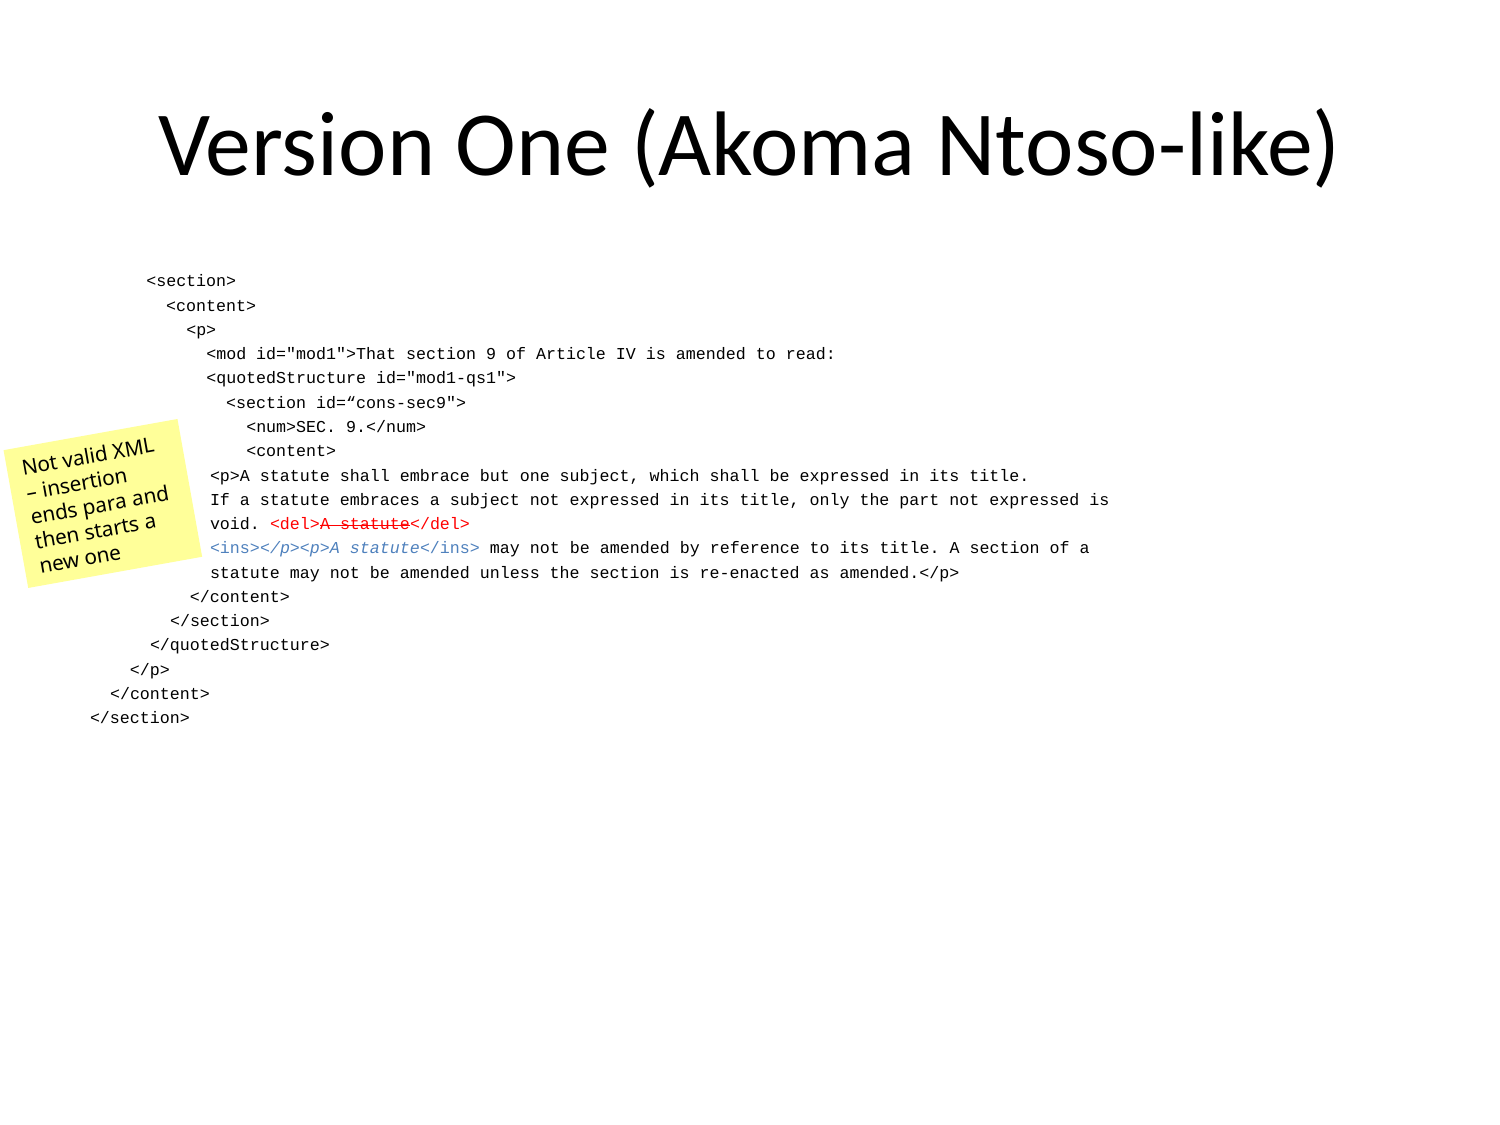

# Version One (Akoma Ntoso-like)
<section>
 <content>
 <p>
 <mod id="mod1">That section 9 of Article IV is amended to read:
 <quotedStructure id="mod1-qs1">
 <section id=“cons-sec9">
 <num>SEC. 9.</num>
 <content>
 <p>A statute shall embrace but one subject, which shall be expressed in its title.
 If a statute embraces a subject not expressed in its title, only the part not expressed is
 void. <del>A statute</del>
 <ins></p><p>A statute</ins> may not be amended by reference to its title. A section of a
 statute may not be amended unless the section is re-enacted as amended.</p>
 </content>
 </section>
 </quotedStructure>
 </p>
 </content>
</section>
Not valid XML – insertion ends para and then starts a new one